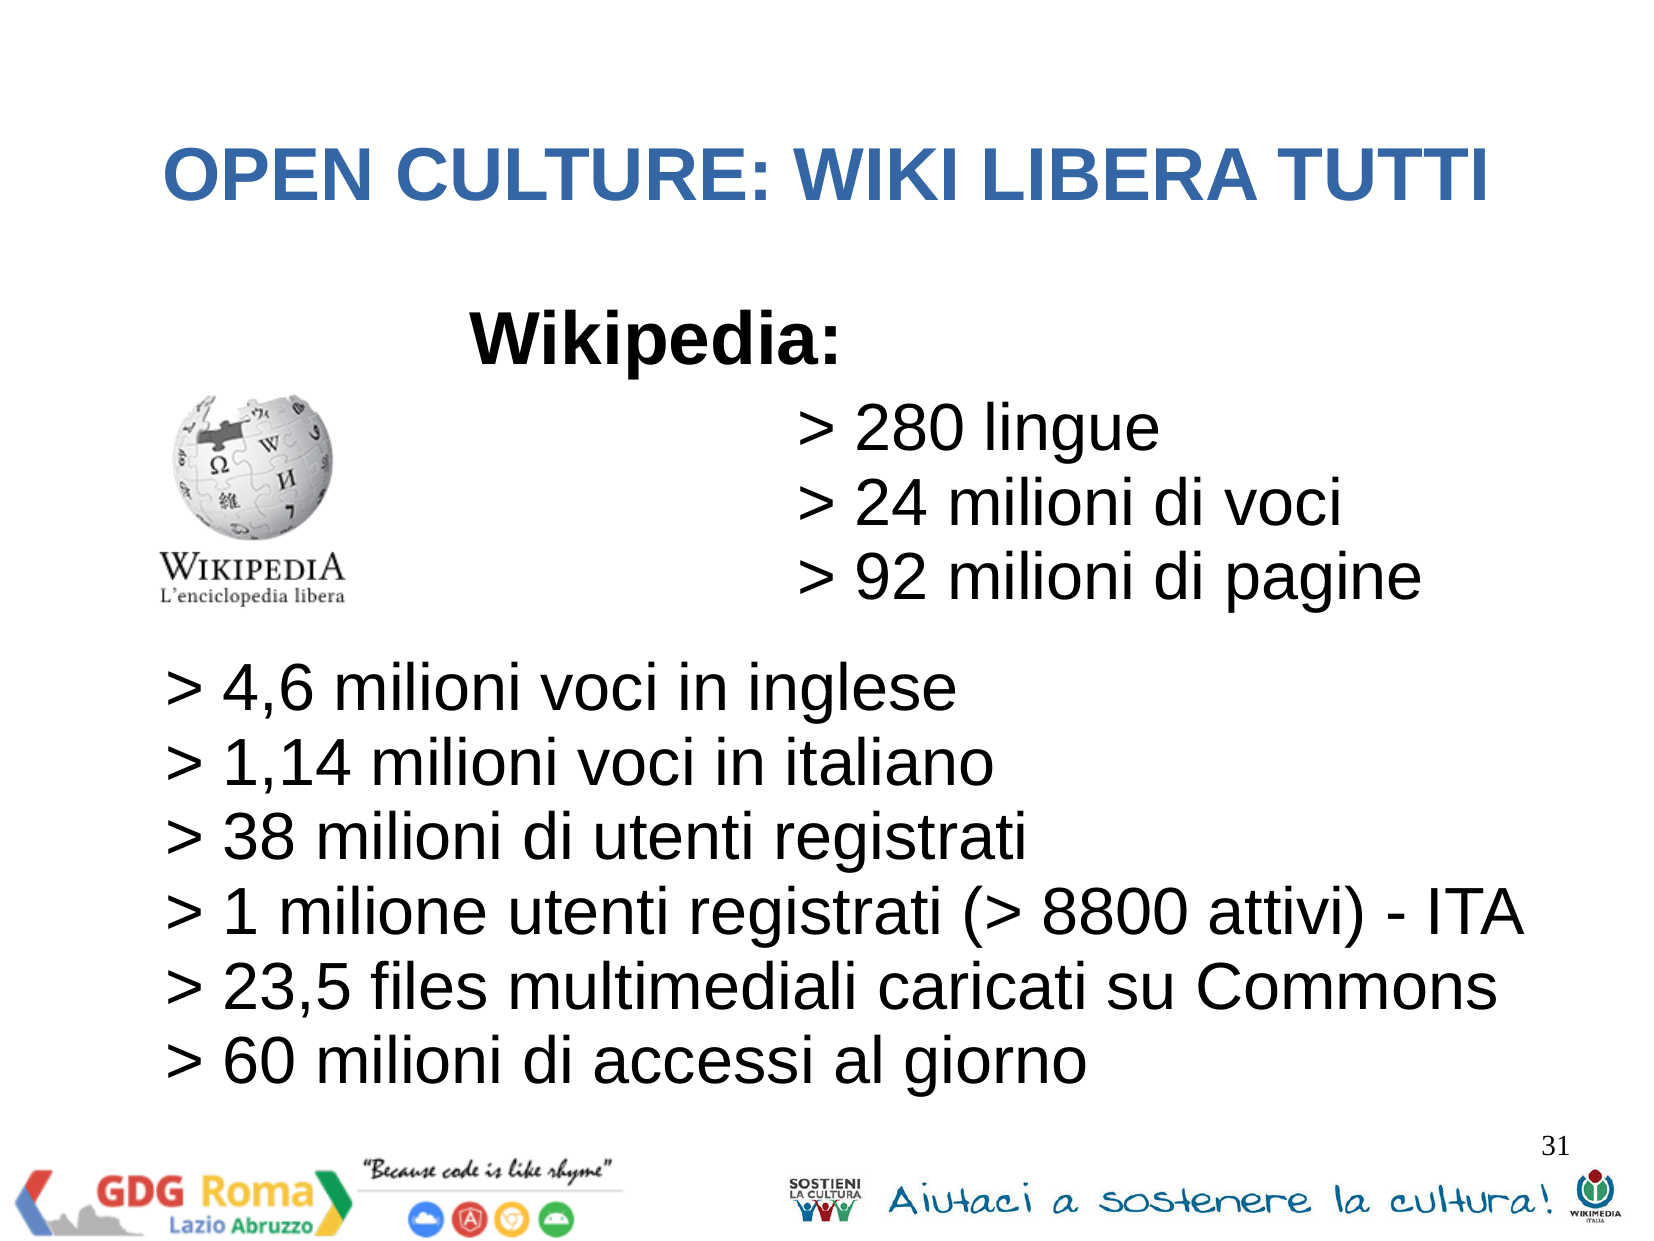

# OPEN CULTURE: WIKI LIBERA TUTTI
Wikipedia:
> 280 lingue
> 24 milioni di voci
> 92 milioni di pagine
> 4,6 milioni voci in inglese
> 1,14 milioni voci in italiano
> 38 milioni di utenti registrati
> 1 milione utenti registrati (> 8800 attivi) - ITA
> 23,5 files multimediali caricati su Commons
> 60 milioni di accessi al giorno
31